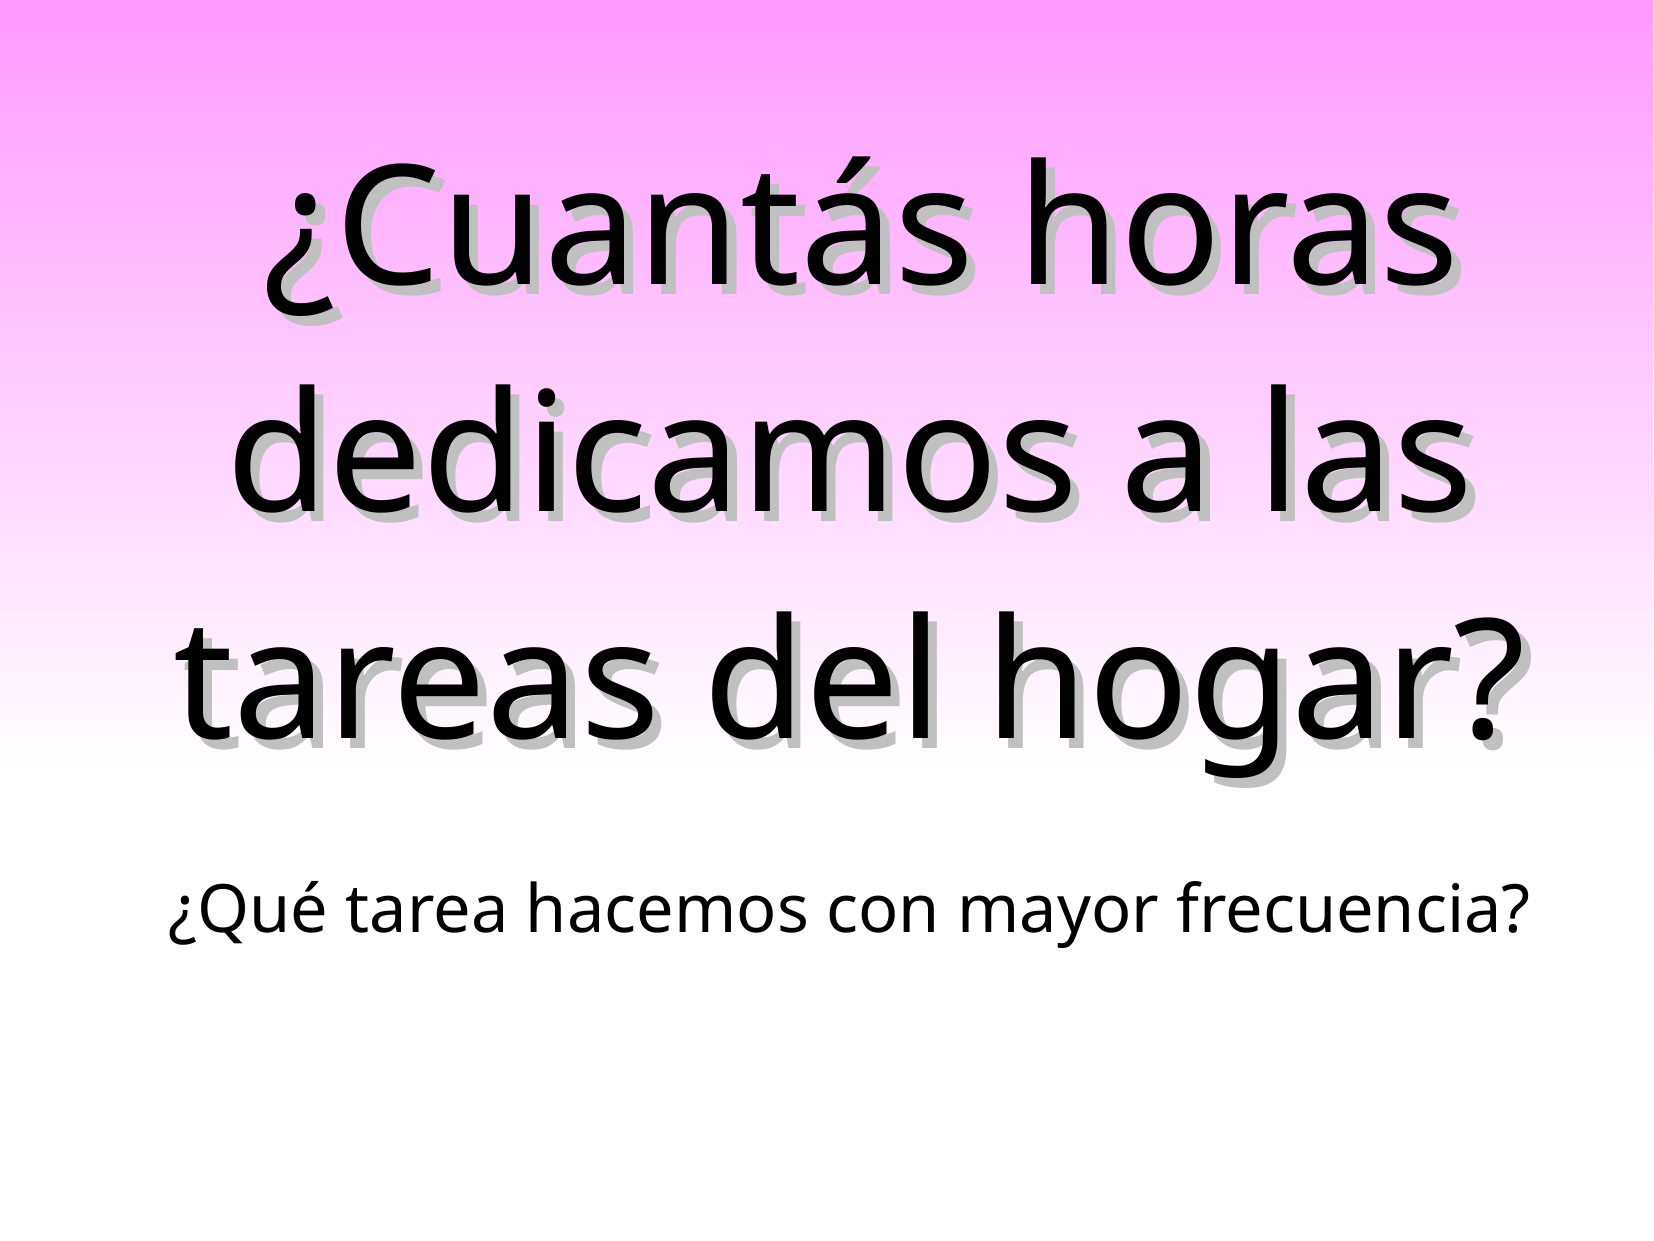

¿Cuantás horas dedicamos a las tareas del hogar?
# ¿Qué tarea hacemos con mayor frecuencia?